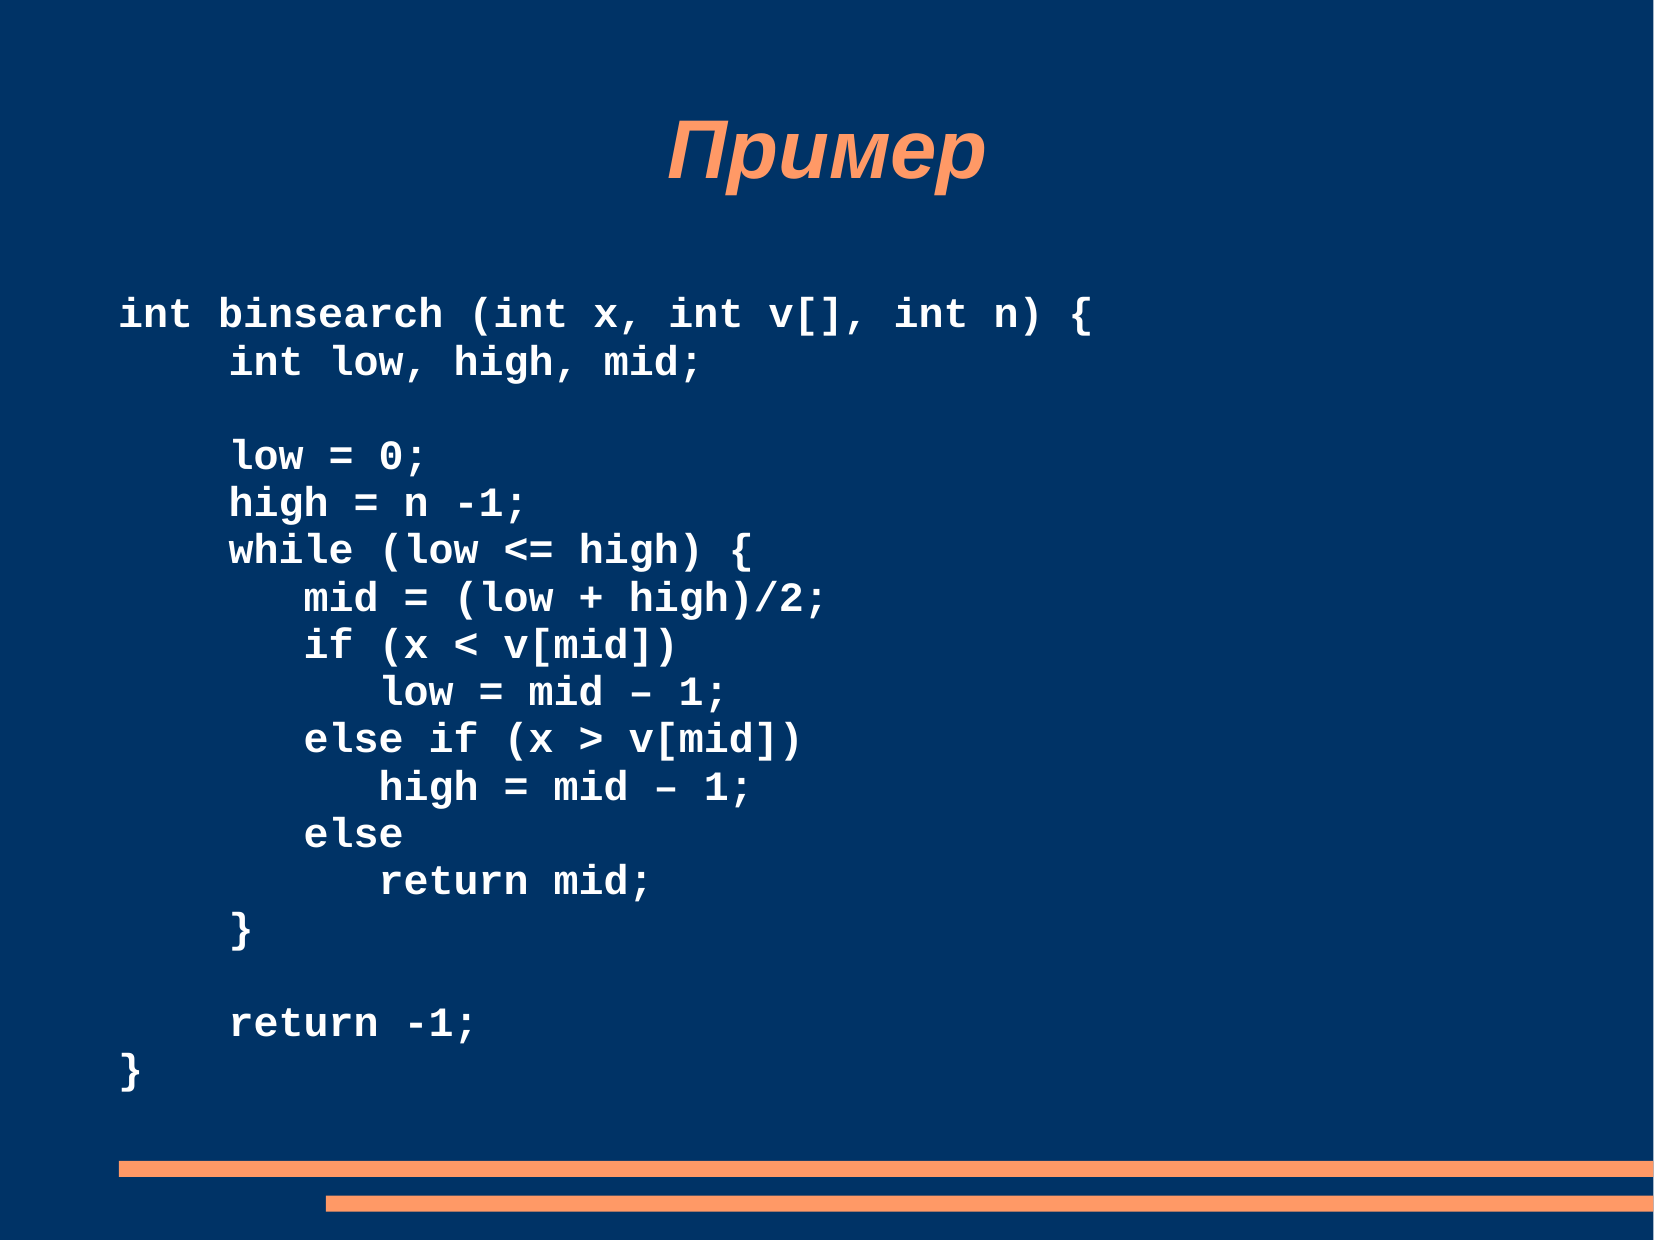

# Пример
int binsearch (int x, int v[], int n) {
	int low, high, mid;
	low = 0;
	high = n -1;
	while (low <= high) {
		mid = (low + high)/2;
		if (x < v[mid])
			low = mid – 1;
		else if (x > v[mid])
			high = mid – 1;
		else
			return mid;
	}
	return -1;
}